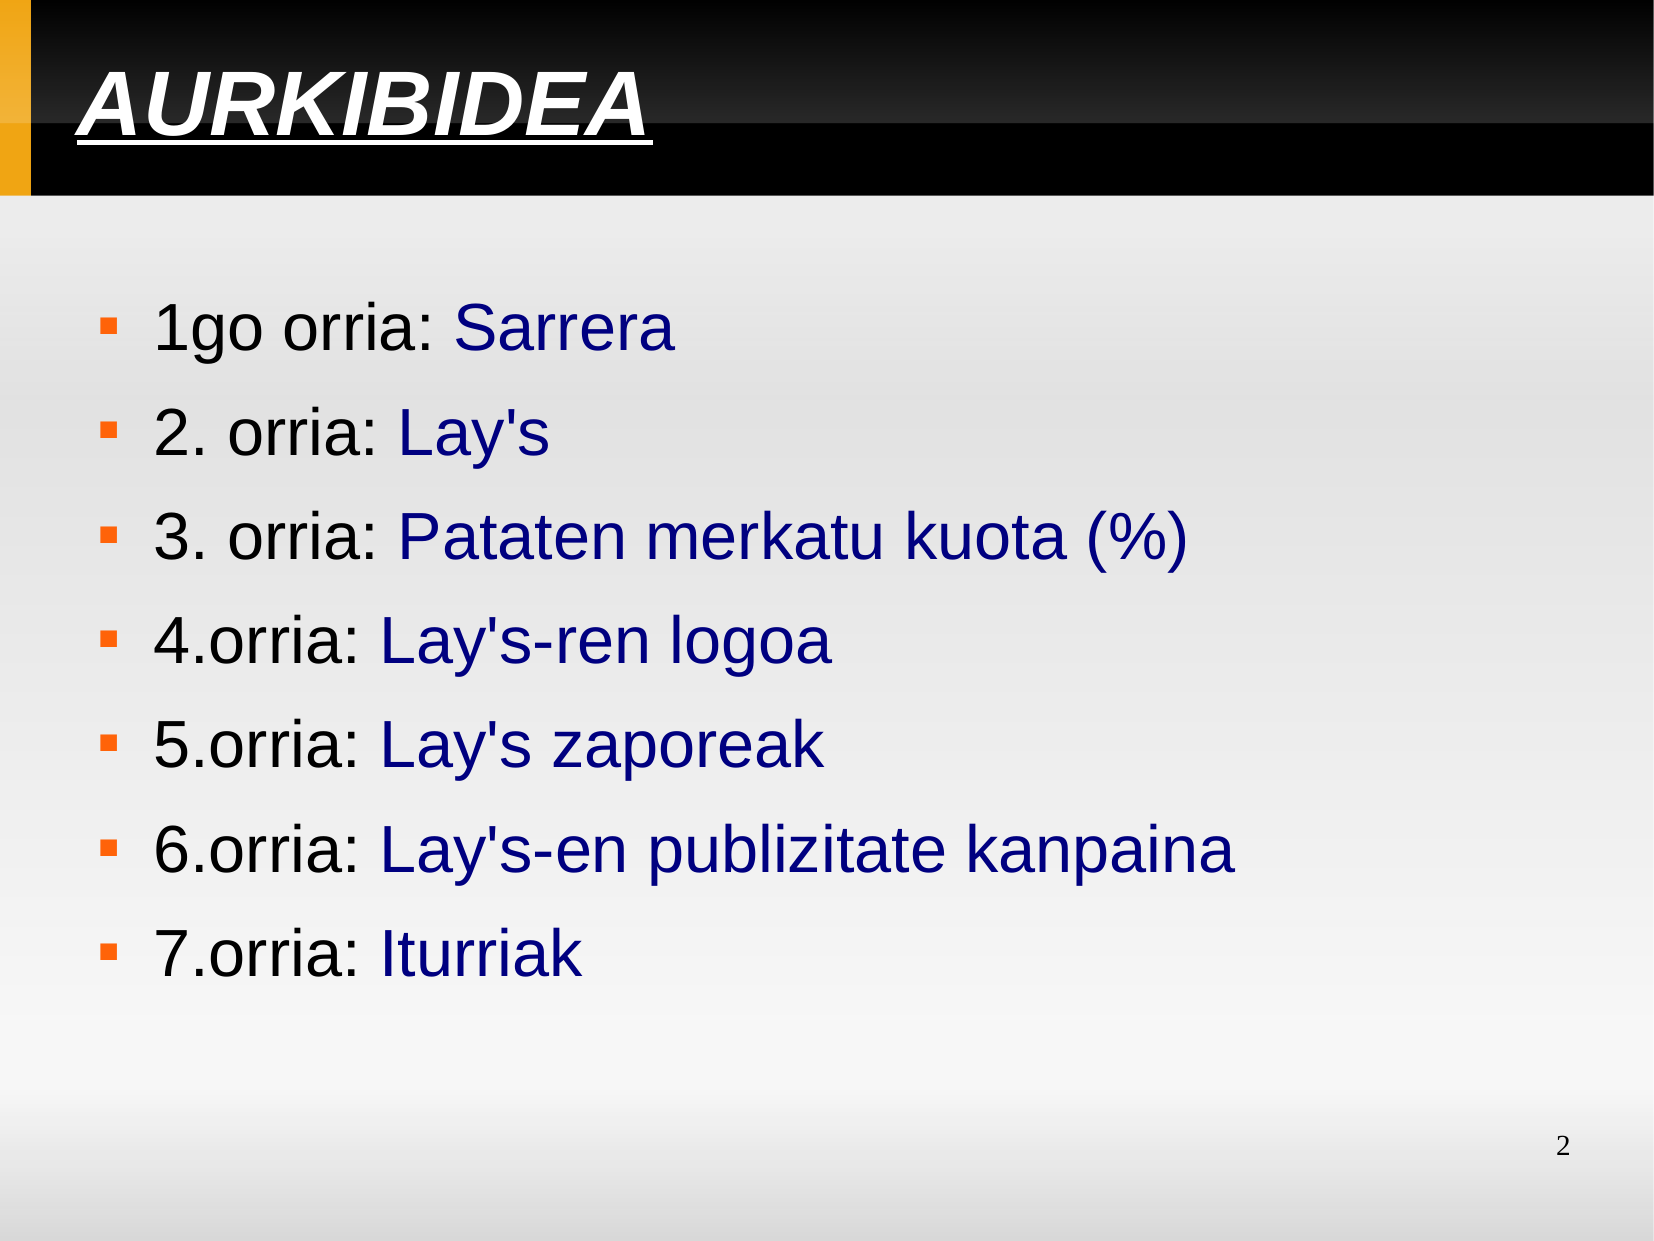

# AURKIBIDEA
1go orria: Sarrera
2. orria: Lay's
3. orria: Pataten merkatu kuota (%)
4.orria: Lay's-ren logoa
5.orria: Lay's zaporeak
6.orria: Lay's-en publizitate kanpaina
7.orria: Iturriak
2